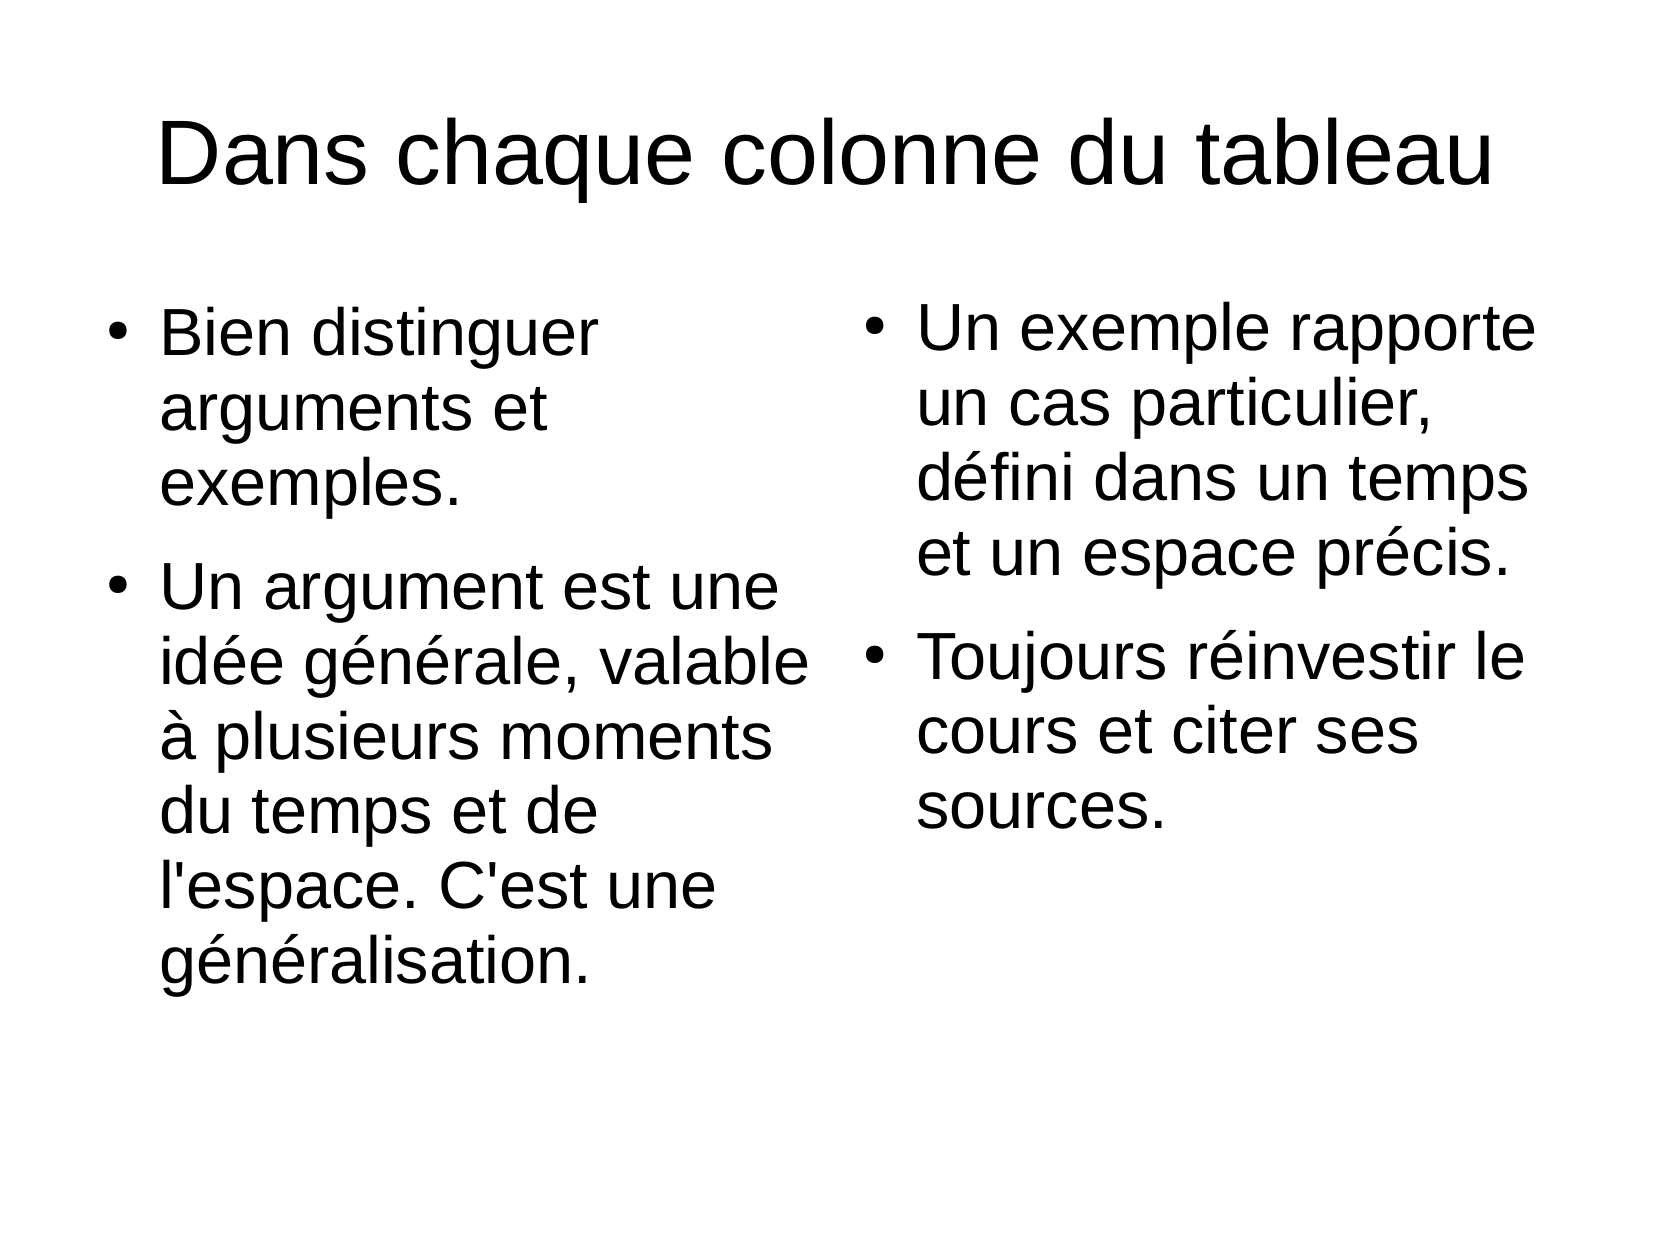

# Dans chaque colonne du tableau
Un exemple rapporte un cas particulier, défini dans un temps et un espace précis.
Toujours réinvestir le cours et citer ses sources.
Bien distinguer arguments et exemples.
Un argument est une idée générale, valable à plusieurs moments du temps et de l'espace. C'est une généralisation.